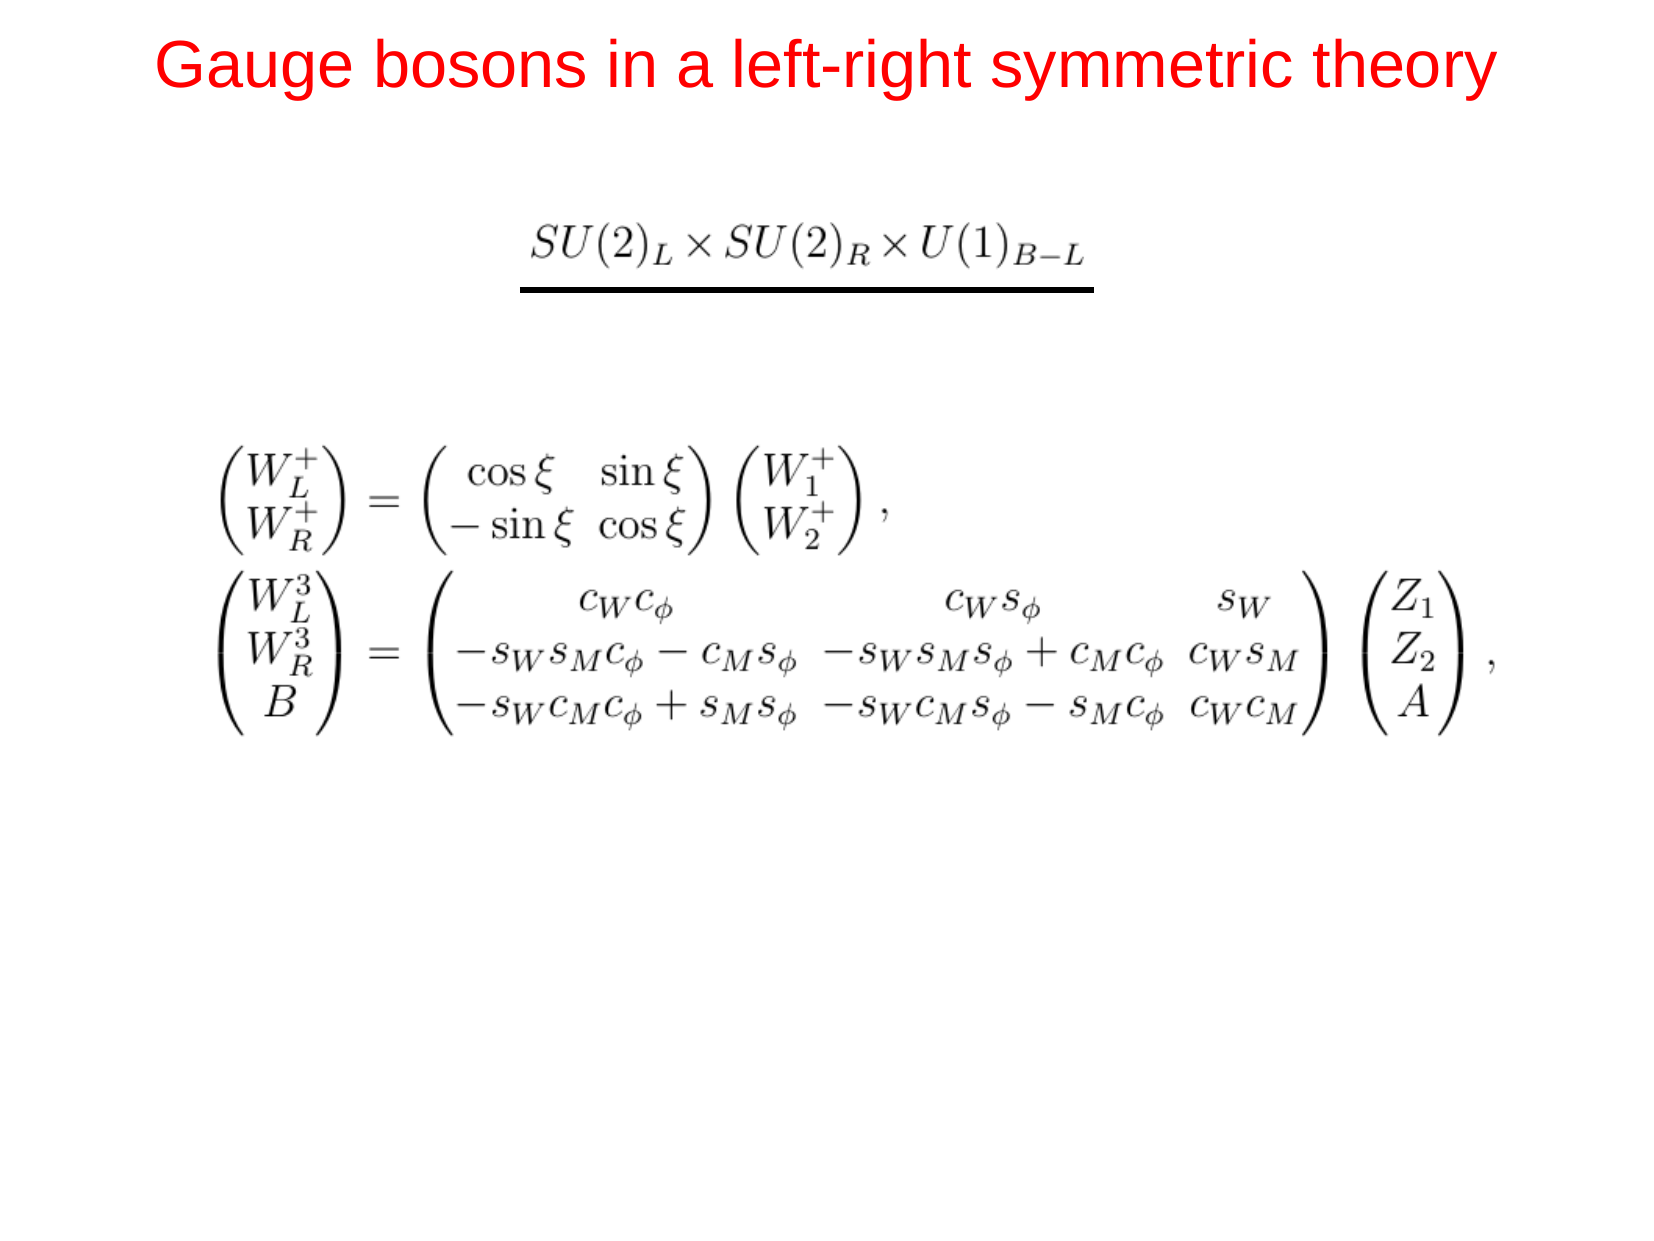

# Gauge bosons in a left-right symmetric theory